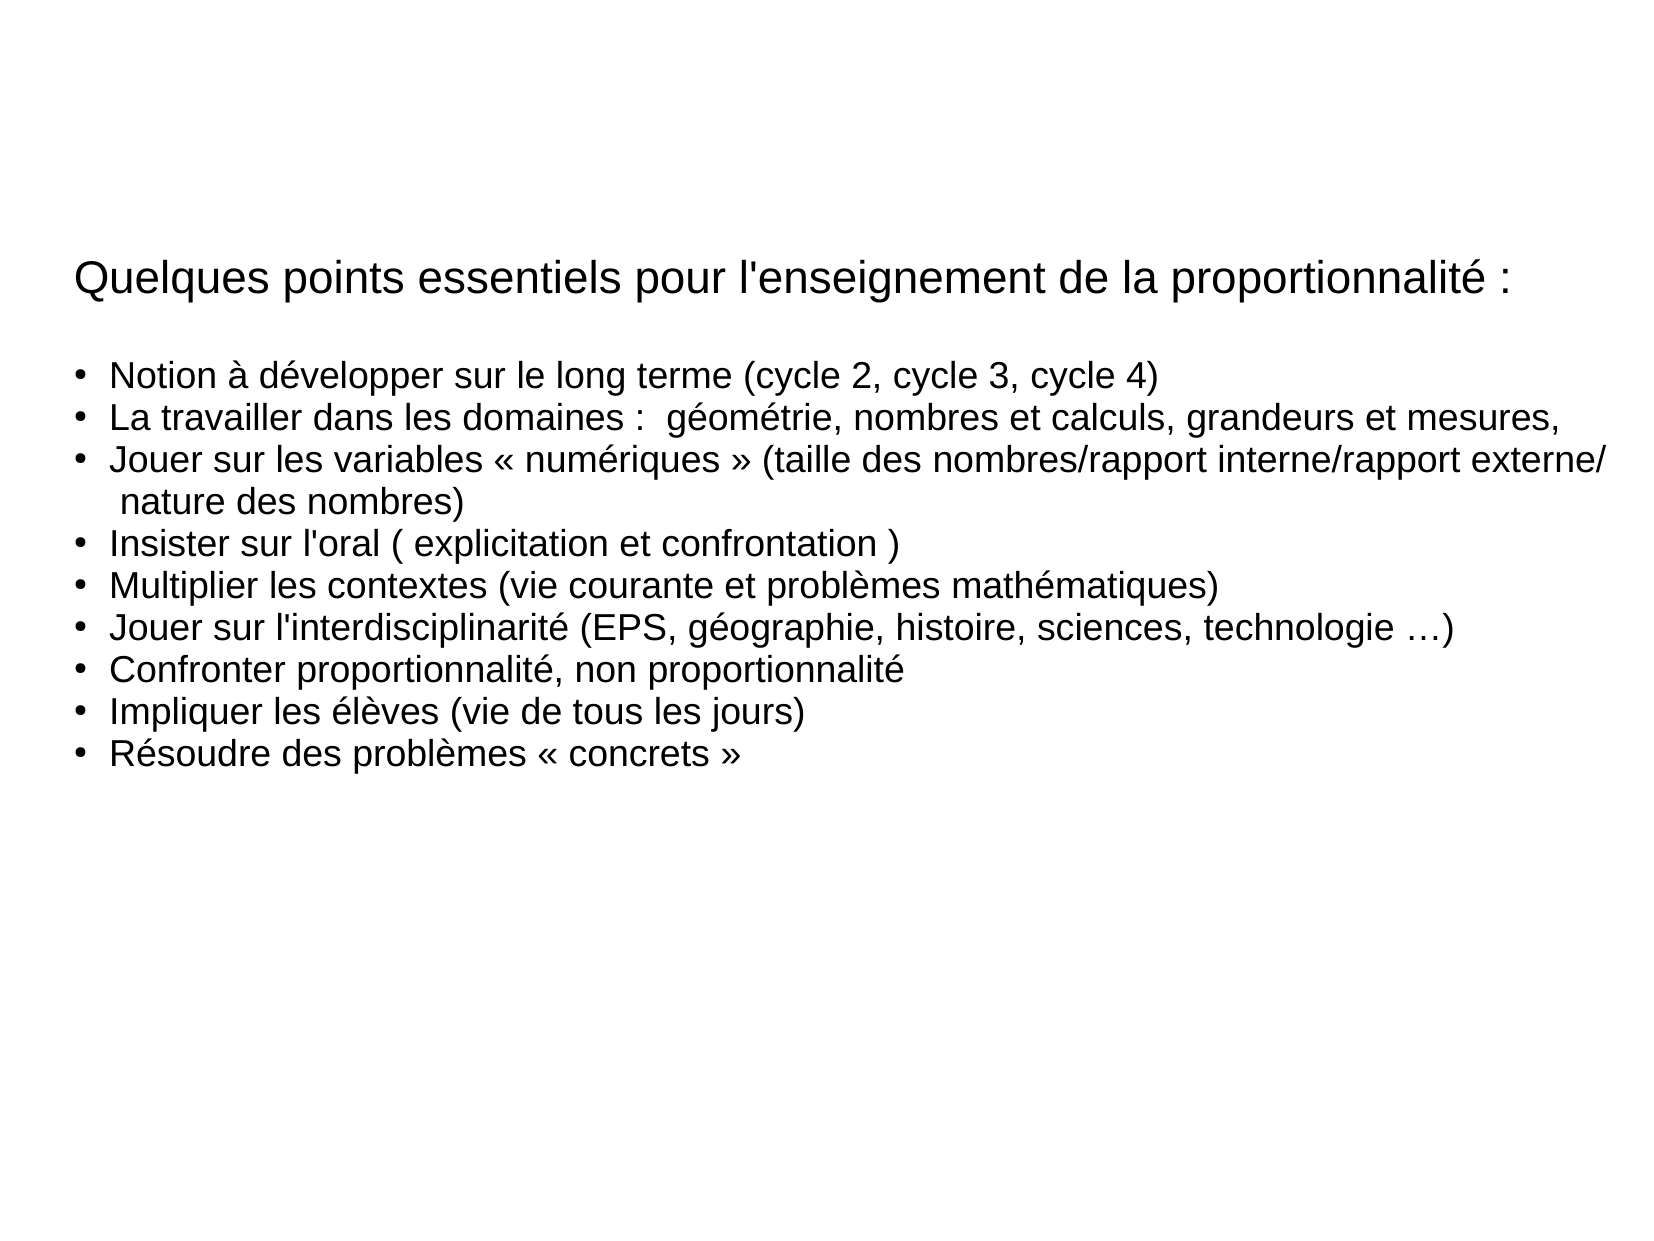

Quelques points essentiels pour l'enseignement de la proportionnalité :
Notion à développer sur le long terme (cycle 2, cycle 3, cycle 4)
La travailler dans les domaines : géométrie, nombres et calculs, grandeurs et mesures,
Jouer sur les variables « numériques » (taille des nombres/rapport interne/rapport externe/
 nature des nombres)
Insister sur l'oral ( explicitation et confrontation )
Multiplier les contextes (vie courante et problèmes mathématiques)
Jouer sur l'interdisciplinarité (EPS, géographie, histoire, sciences, technologie …)
Confronter proportionnalité, non proportionnalité
Impliquer les élèves (vie de tous les jours)
Résoudre des problèmes « concrets »